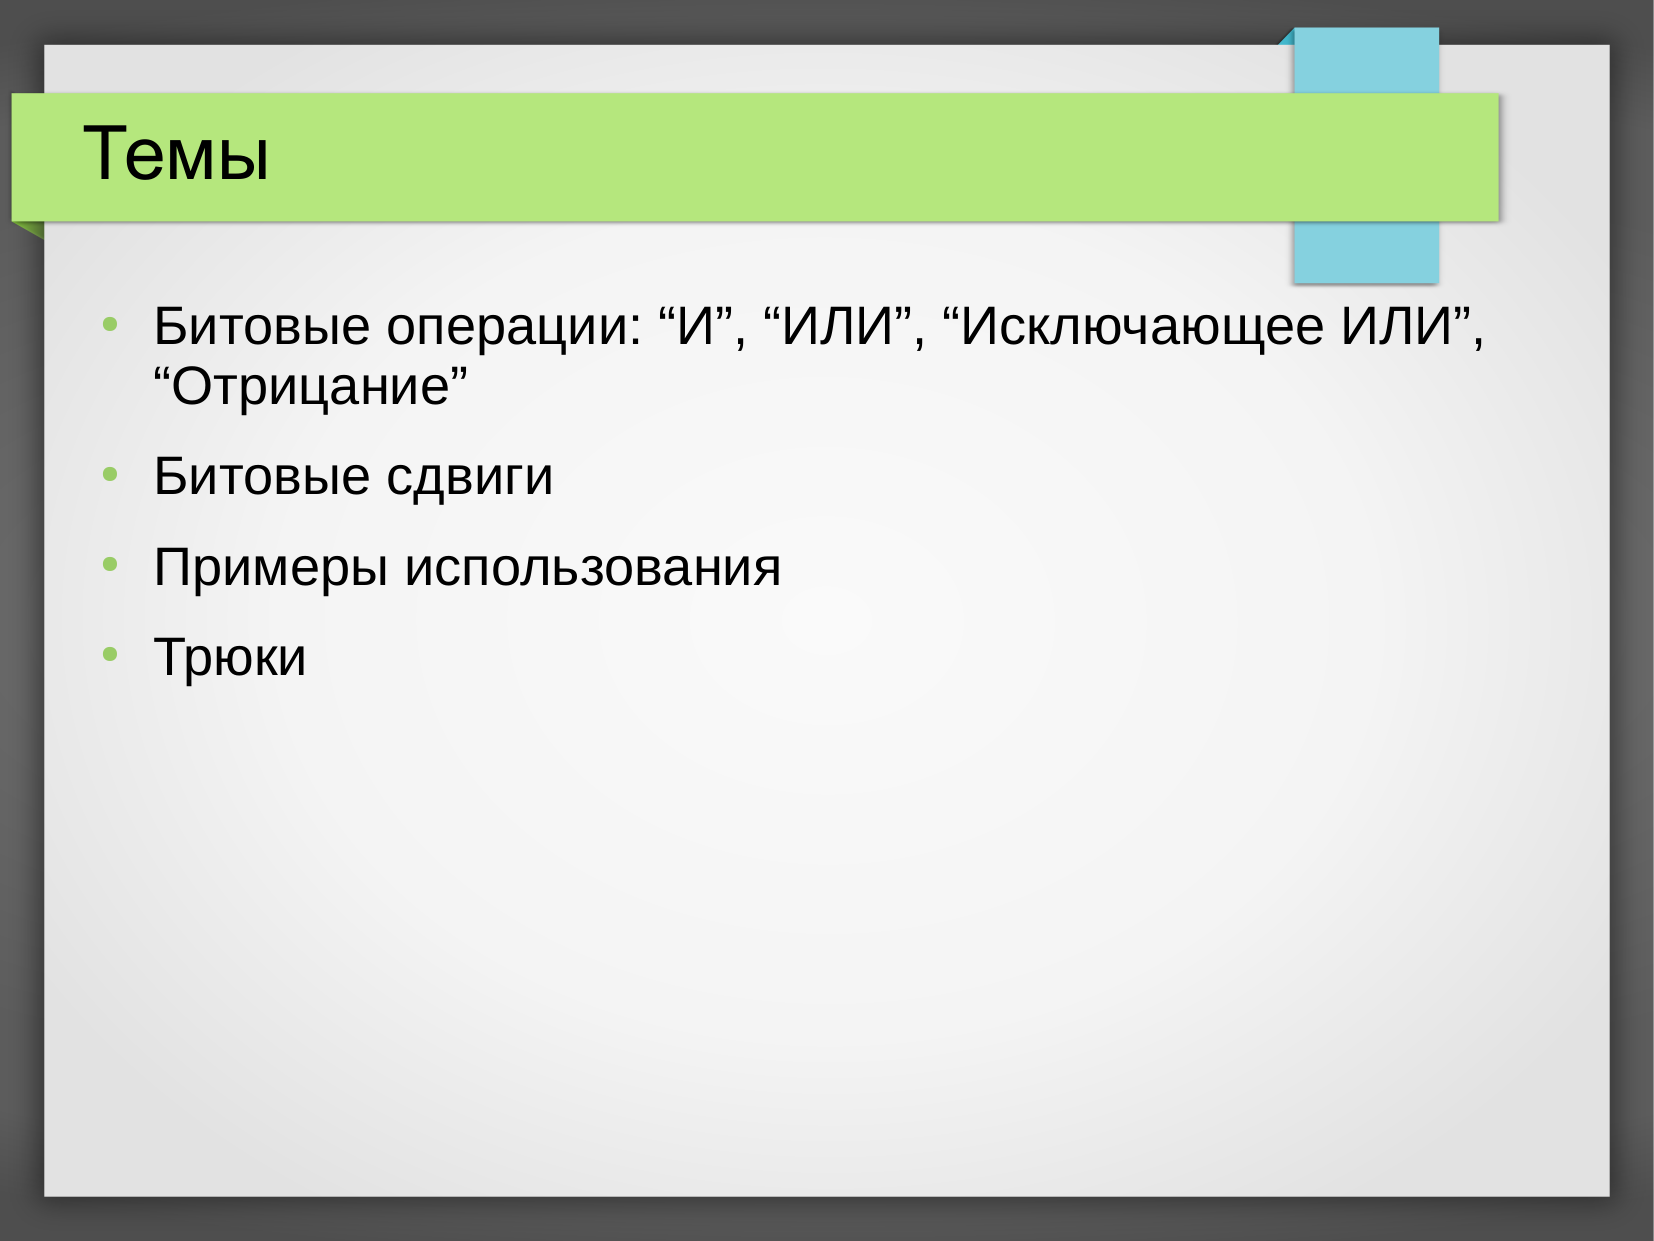

# Темы
Битовые операции: “И”, “ИЛИ”, “Исключающее ИЛИ”, “Отрицание”
Битовые сдвиги
Примеры использования
Трюки